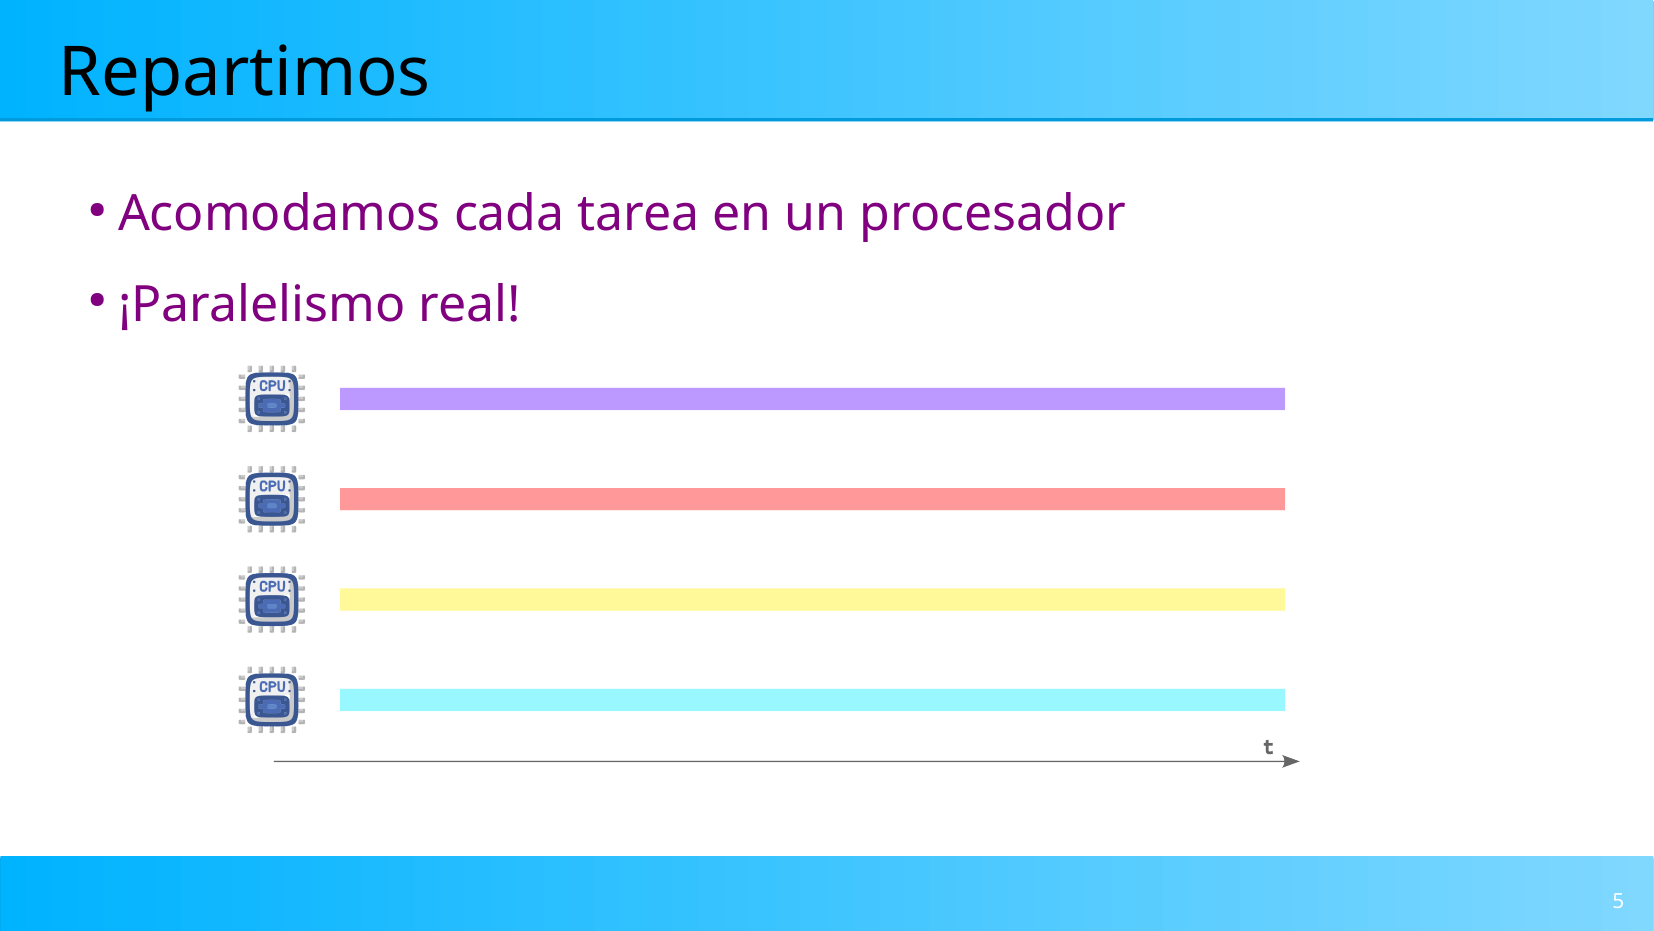

# Repartimos
Acomodamos cada tarea en un procesador
¡Paralelismo real!
5